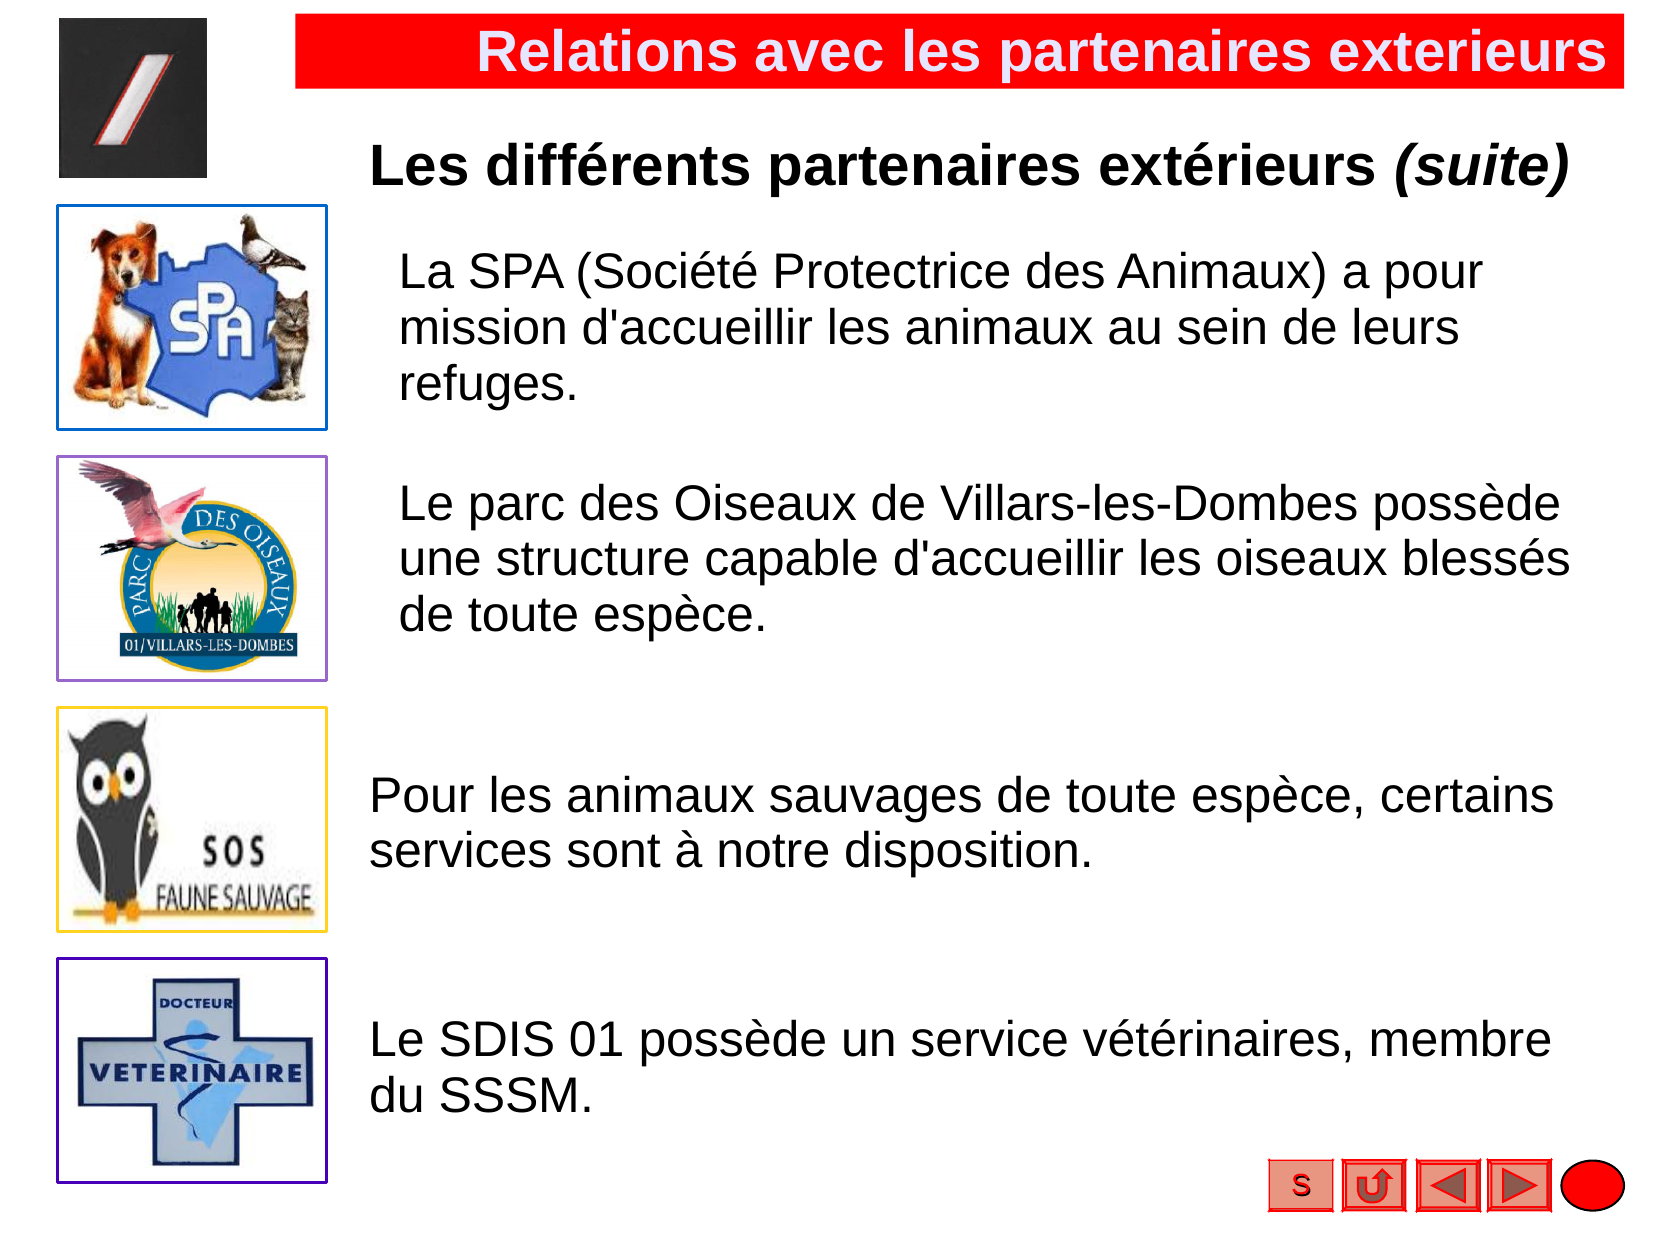

Relations avec les partenaires exterieurs
Les différents partenaires extérieurs (suite)
La SPA (Société Protectrice des Animaux) a pour mission d'accueillir les animaux au sein de leurs refuges.
#
Le parc des Oiseaux de Villars-les-Dombes possède une structure capable d'accueillir les oiseaux blessés de toute espèce.
Pour les animaux sauvages de toute espèce, certains services sont à notre disposition.
Le SDIS 01 possède un service vétérinaires, membre du SSSM.